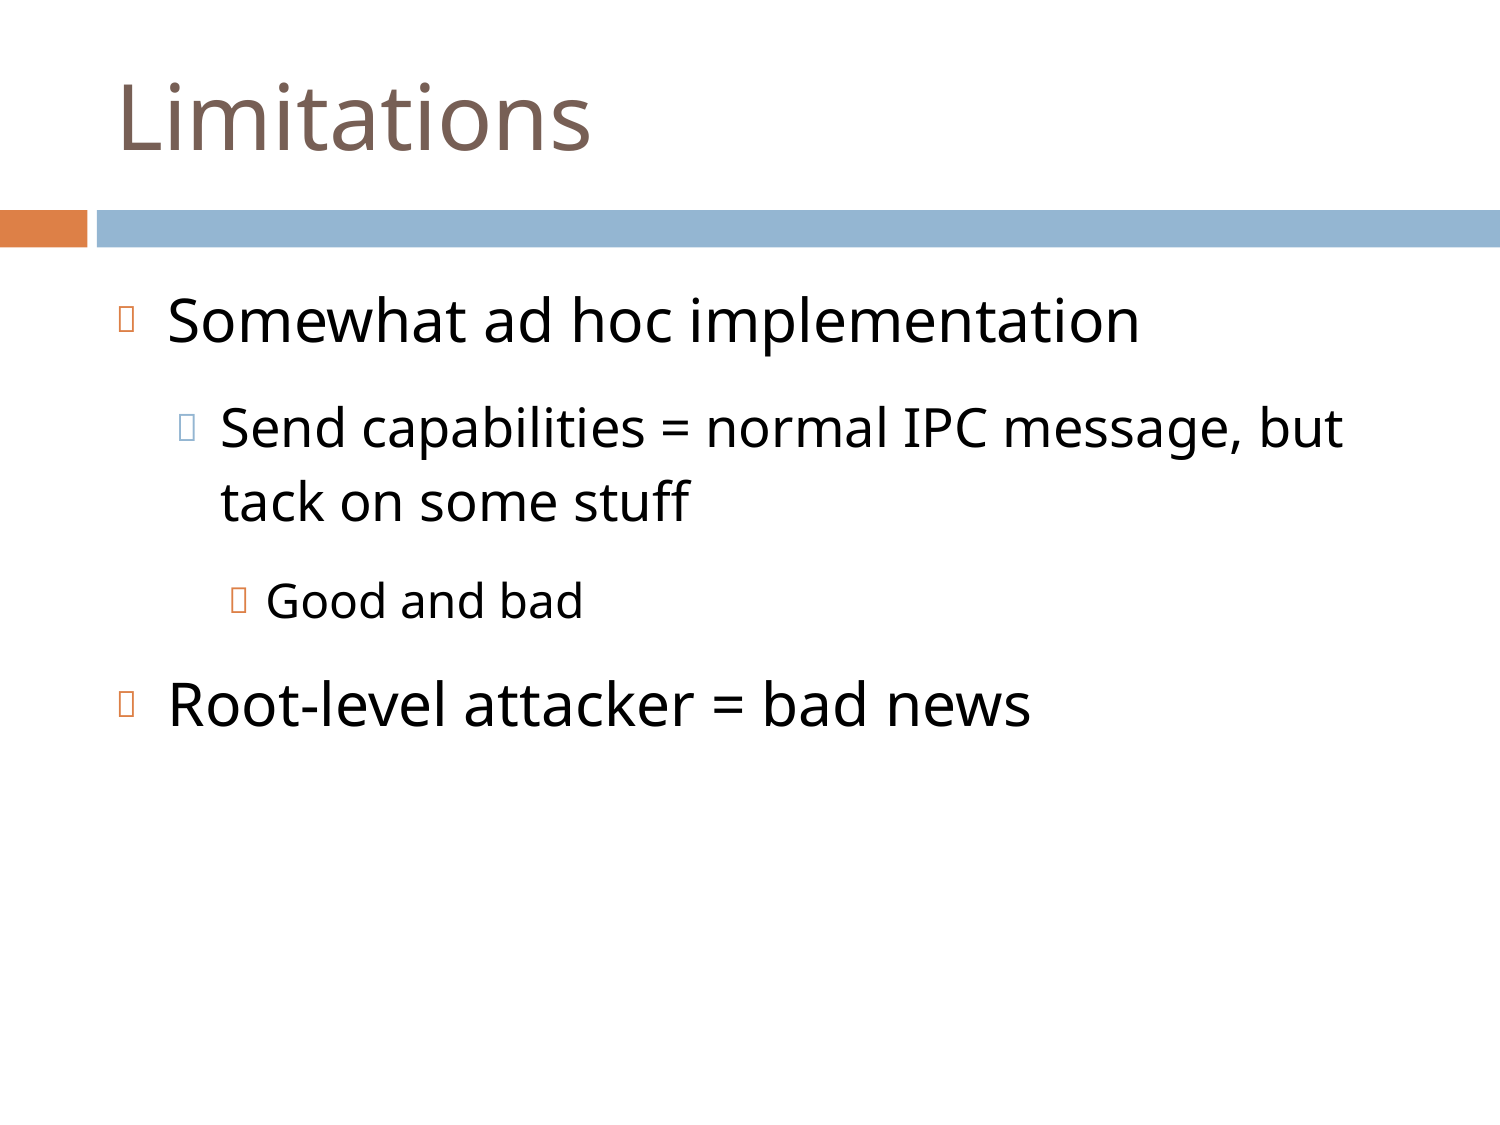

# Limitations
Somewhat ad hoc implementation
Send capabilities = normal IPC message, but tack on some stuff
Good and bad
Root-level attacker = bad news